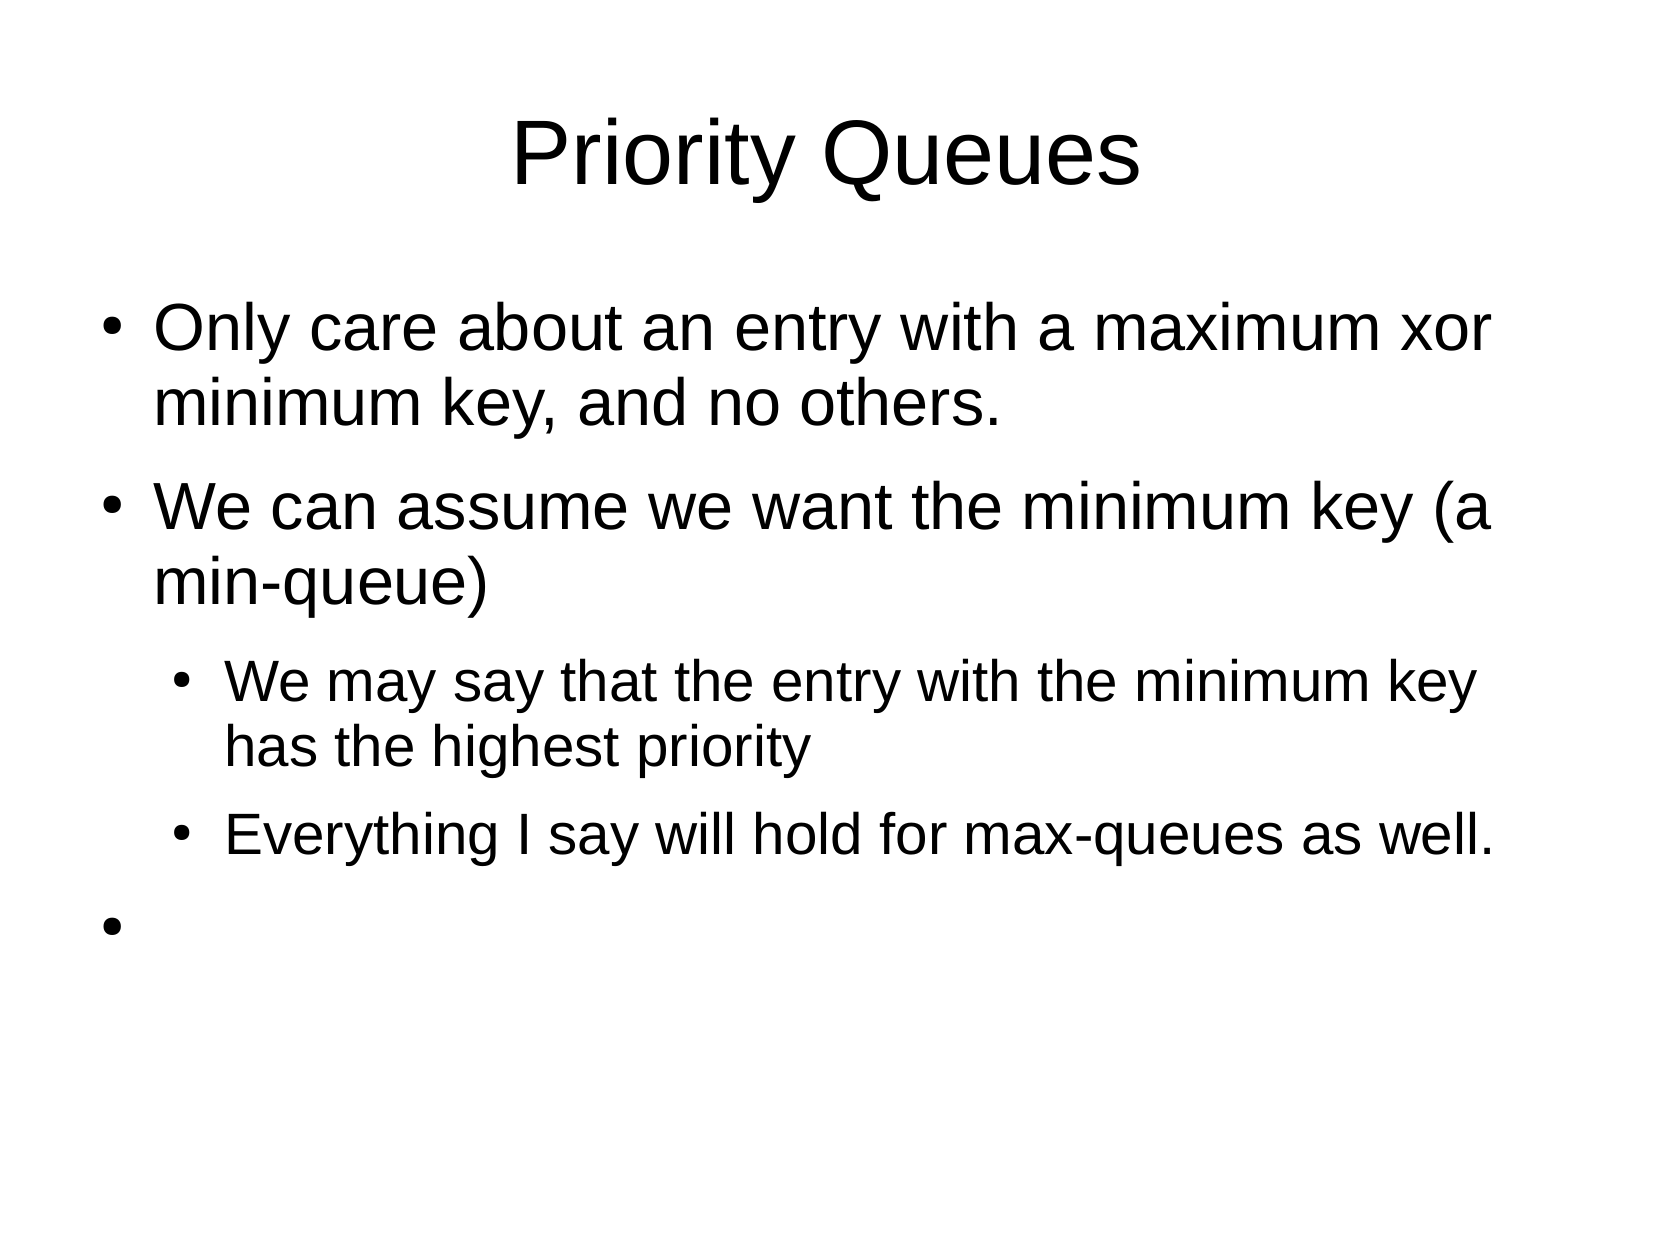

# Priority Queues
Only care about an entry with a maximum xor minimum key, and no others.
We can assume we want the minimum key (a min-queue)
We may say that the entry with the minimum key has the highest priority
Everything I say will hold for max-queues as well.